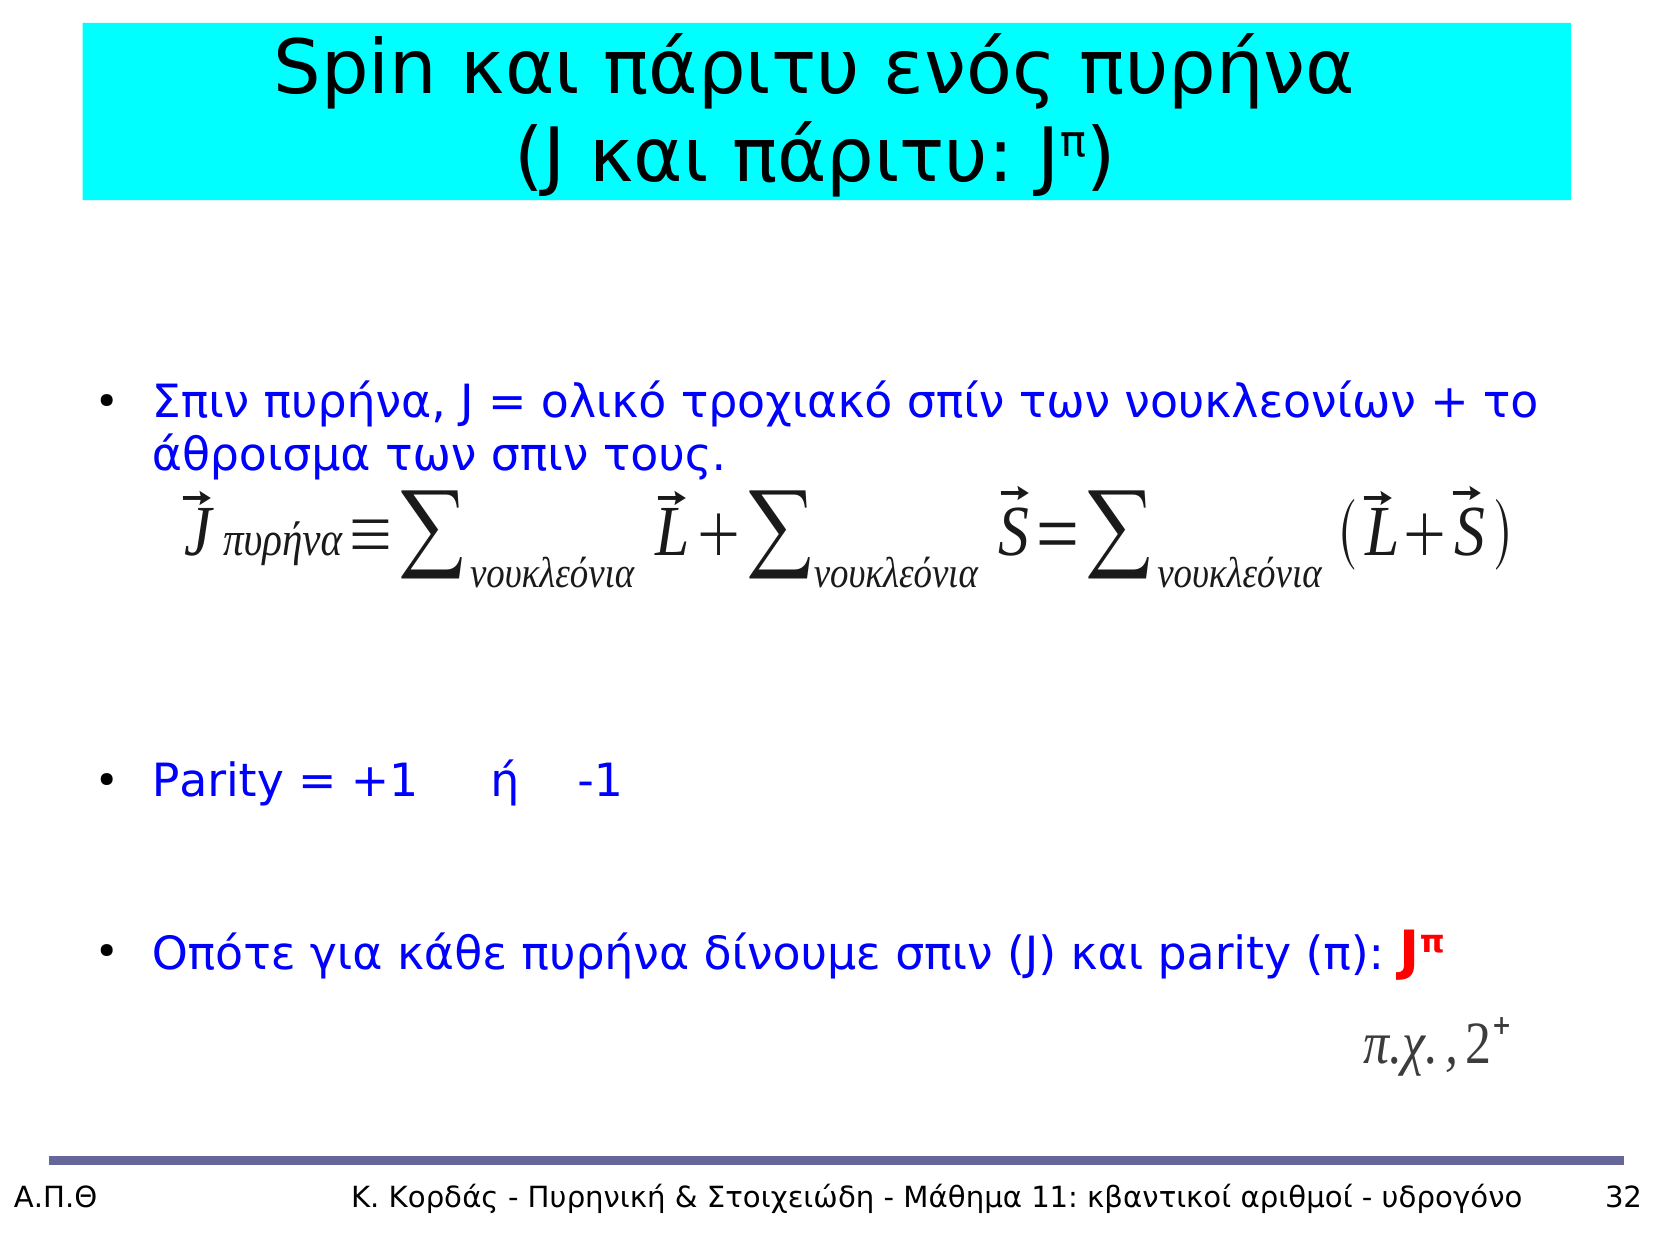

# Spin και πάριτυ ενός πυρήνα (J και πάριτυ: Jπ)
Σπιν πυρήνα, J = ολικό τροχιακό σπίν των νουκλεονίων + το άθροισμα των σπιν τους.
Parity = +1 ή -1
Οπότε για κάθε πυρήνα δίνουμε σπιν (J) και parity (π): Jπ
Α.Π.Θ
Κ. Κορδάς - Πυρηνική & Στοιχειώδη - Μάθημα 11: κβαντικοί αριθμοί - υδρογόνο
32